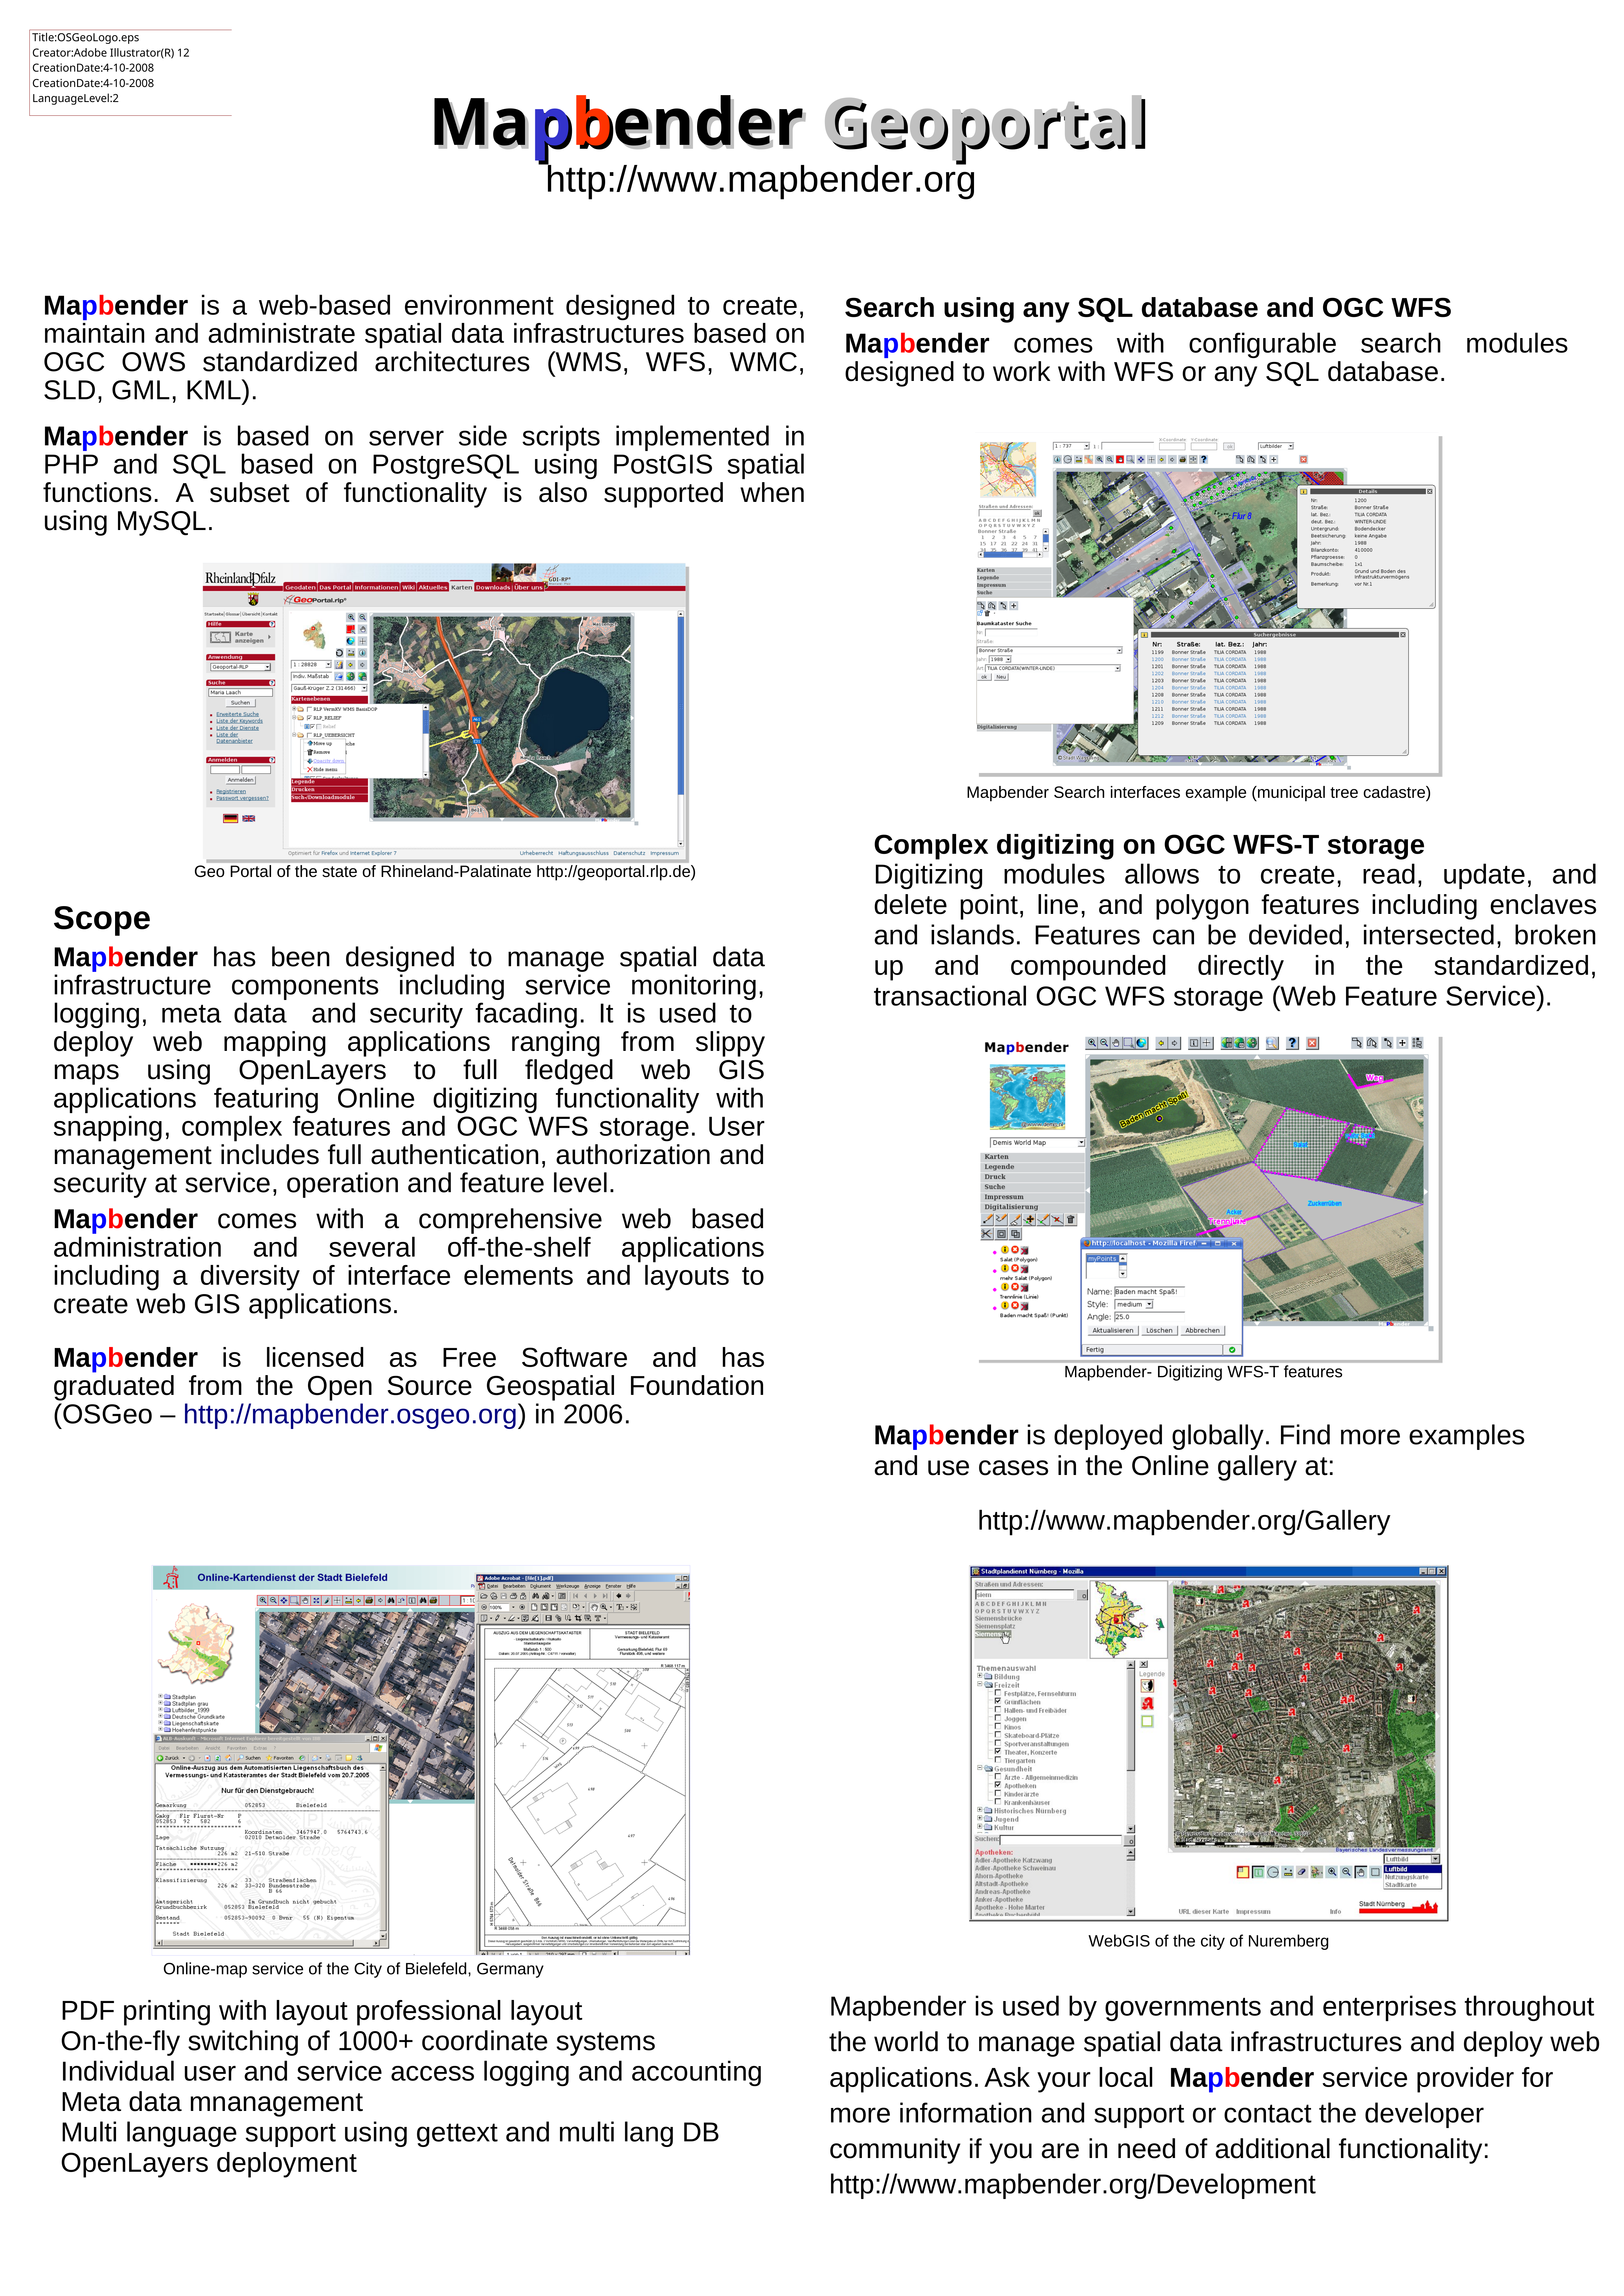

Mapbender Geoportal
http://www.mapbender.org
Mapbender is a web-based environment designed to create, maintain and administrate spatial data infrastructures based on OGC OWS standardized architectures (WMS, WFS, WMC, SLD, GML, KML).
Mapbender is based on server side scripts implemented in PHP and SQL based on PostgreSQL using PostGIS spatial functions. A subset of functionality is also supported when using MySQL.
Search using any SQL database and OGC WFS
Mapbender comes with configurable search modules designed to work with WFS or any SQL database.
Mapbender Search interfaces example (municipal tree cadastre)
Complex digitizing on OGC WFS-T storage
Digitizing modules allows to create, read, update, and delete point, line, and polygon features including enclaves and islands. Features can be devided, intersected, broken up and compounded directly in the standardized, transactional OGC WFS storage (Web Feature Service).
Geo Portal of the state of Rhineland-Palatinate http://geoportal.rlp.de)
Scope
Mapbender has been designed to manage spatial data infrastructure components including service monitoring, logging, meta data and security facading. It is used to deploy web mapping applications ranging from slippy maps using OpenLayers to full fledged web GIS applications featuring Online digitizing functionality with snapping, complex features and OGC WFS storage. User management includes full authentication, authorization and security at service, operation and feature level.
Mapbender comes with a comprehensive web based administration and several off-the-shelf applications including a diversity of interface elements and layouts to create web GIS applications.
Mapbender is licensed as Free Software and has graduated from the Open Source Geospatial Foundation (OSGeo – http://mapbender.osgeo.org) in 2006.
Mapbender- Digitizing WFS-T features
Mapbender is deployed globally. Find more examples and use cases in the Online gallery at:
 http://www.mapbender.org/Gallery
WebGIS of the city of Nuremberg
Online-map service of the City of Bielefeld, Germany
Mapbender is used by governments and enterprises throughout the world to manage spatial data infrastructures and deploy web applications. Ask your local Mapbender service provider for more information and support or contact the developer community if you are in need of additional functionality: http://www.mapbender.org/Development
 PDF printing with layout professional layout
 On-the-fly switching of 1000+ coordinate systems
 Individual user and service access logging and accounting
 Meta data mnanagement
 Multi language support using gettext and multi lang DB
 OpenLayers deployment